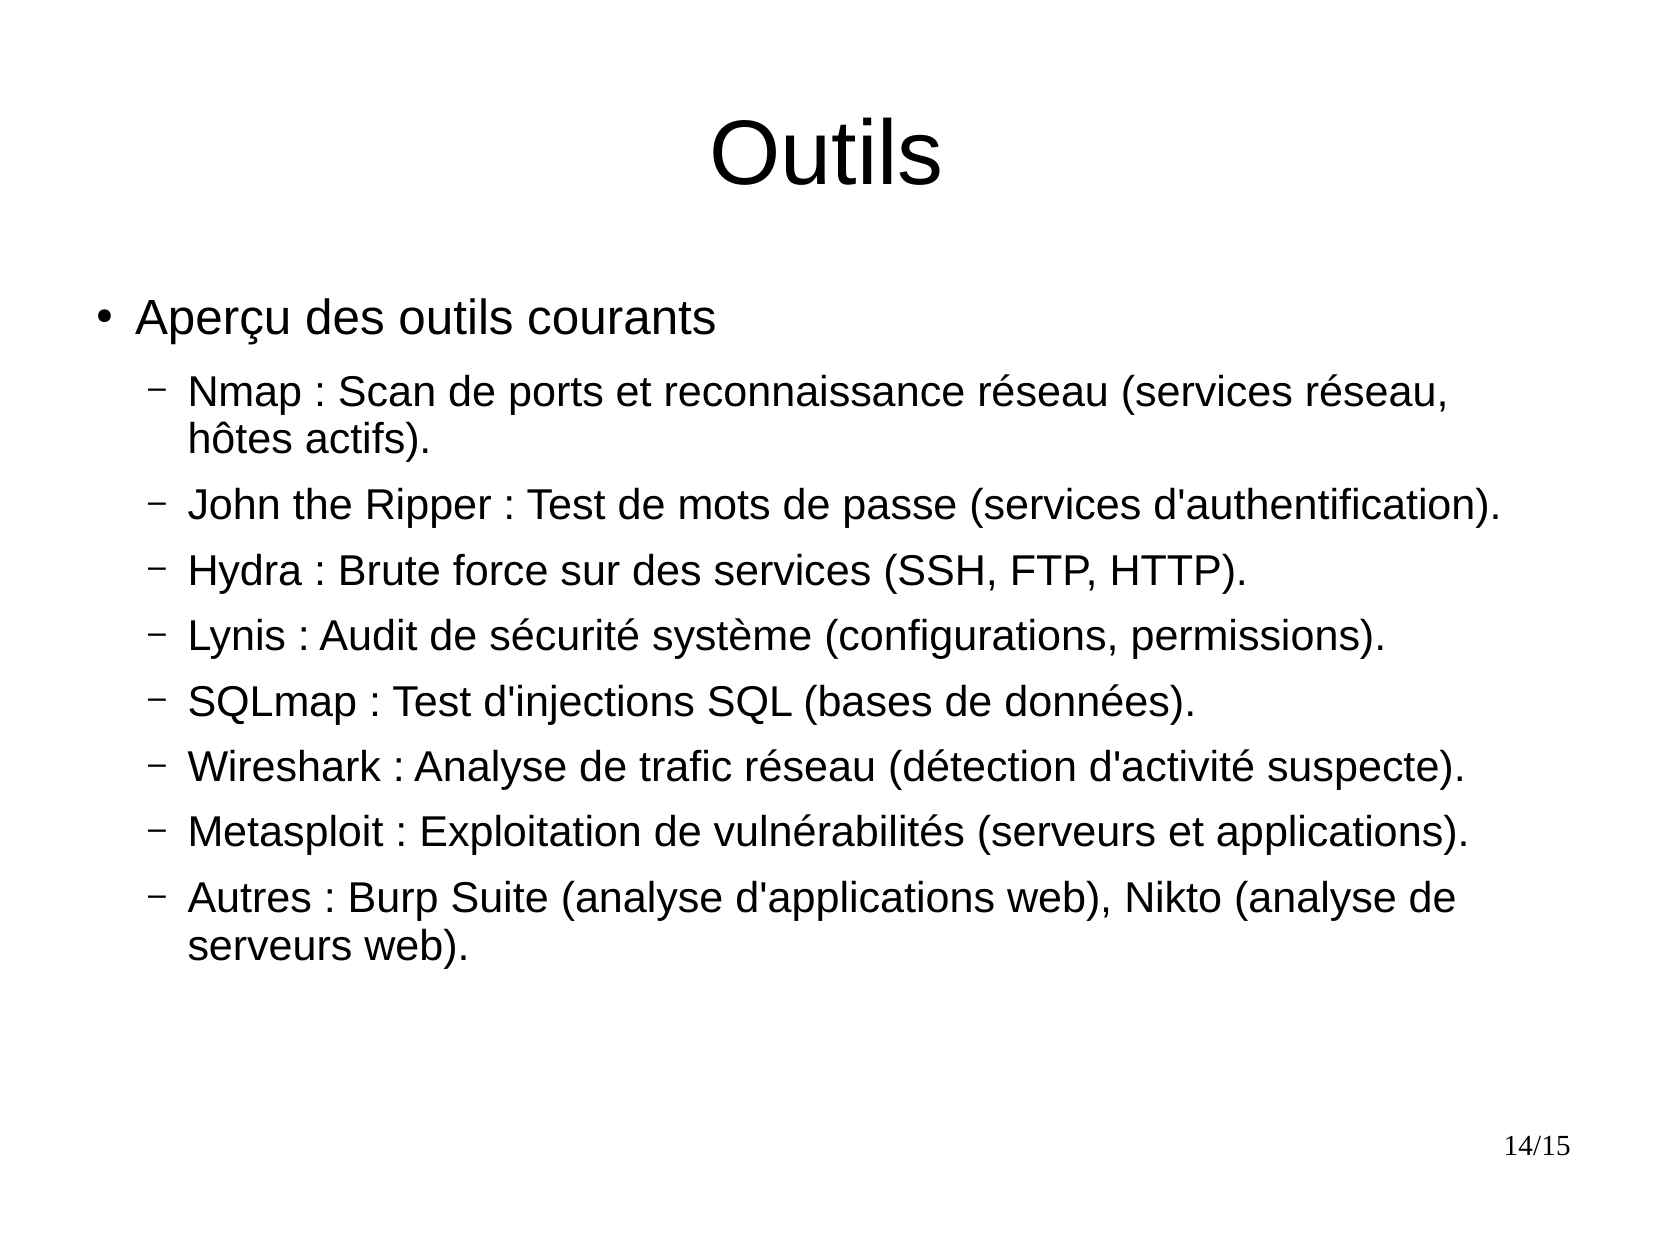

# Outils
Aperçu des outils courants
Nmap : Scan de ports et reconnaissance réseau (services réseau, hôtes actifs).
John the Ripper : Test de mots de passe (services d'authentification).
Hydra : Brute force sur des services (SSH, FTP, HTTP).
Lynis : Audit de sécurité système (configurations, permissions).
SQLmap : Test d'injections SQL (bases de données).
Wireshark : Analyse de trafic réseau (détection d'activité suspecte).
Metasploit : Exploitation de vulnérabilités (serveurs et applications).
Autres : Burp Suite (analyse d'applications web), Nikto (analyse de serveurs web).
14